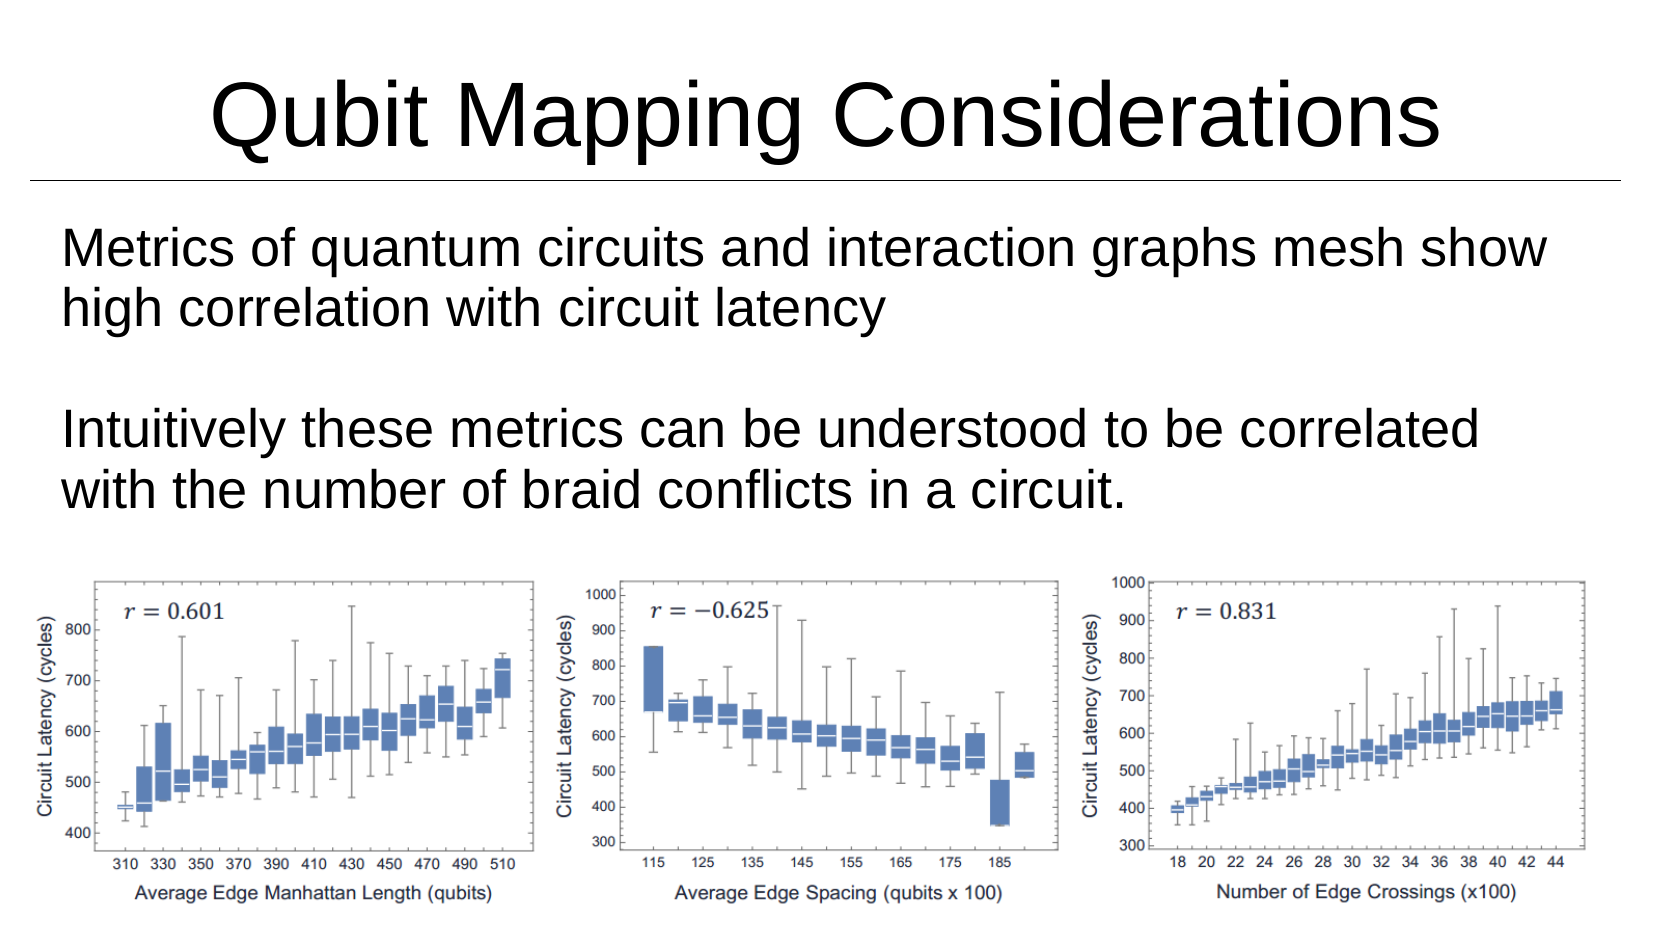

# Qubit Mapping Considerations
Metrics of quantum circuits and interaction graphs mesh show high correlation with circuit latency
Intuitively these metrics can be understood to be correlated with the number of braid conflicts in a circuit.